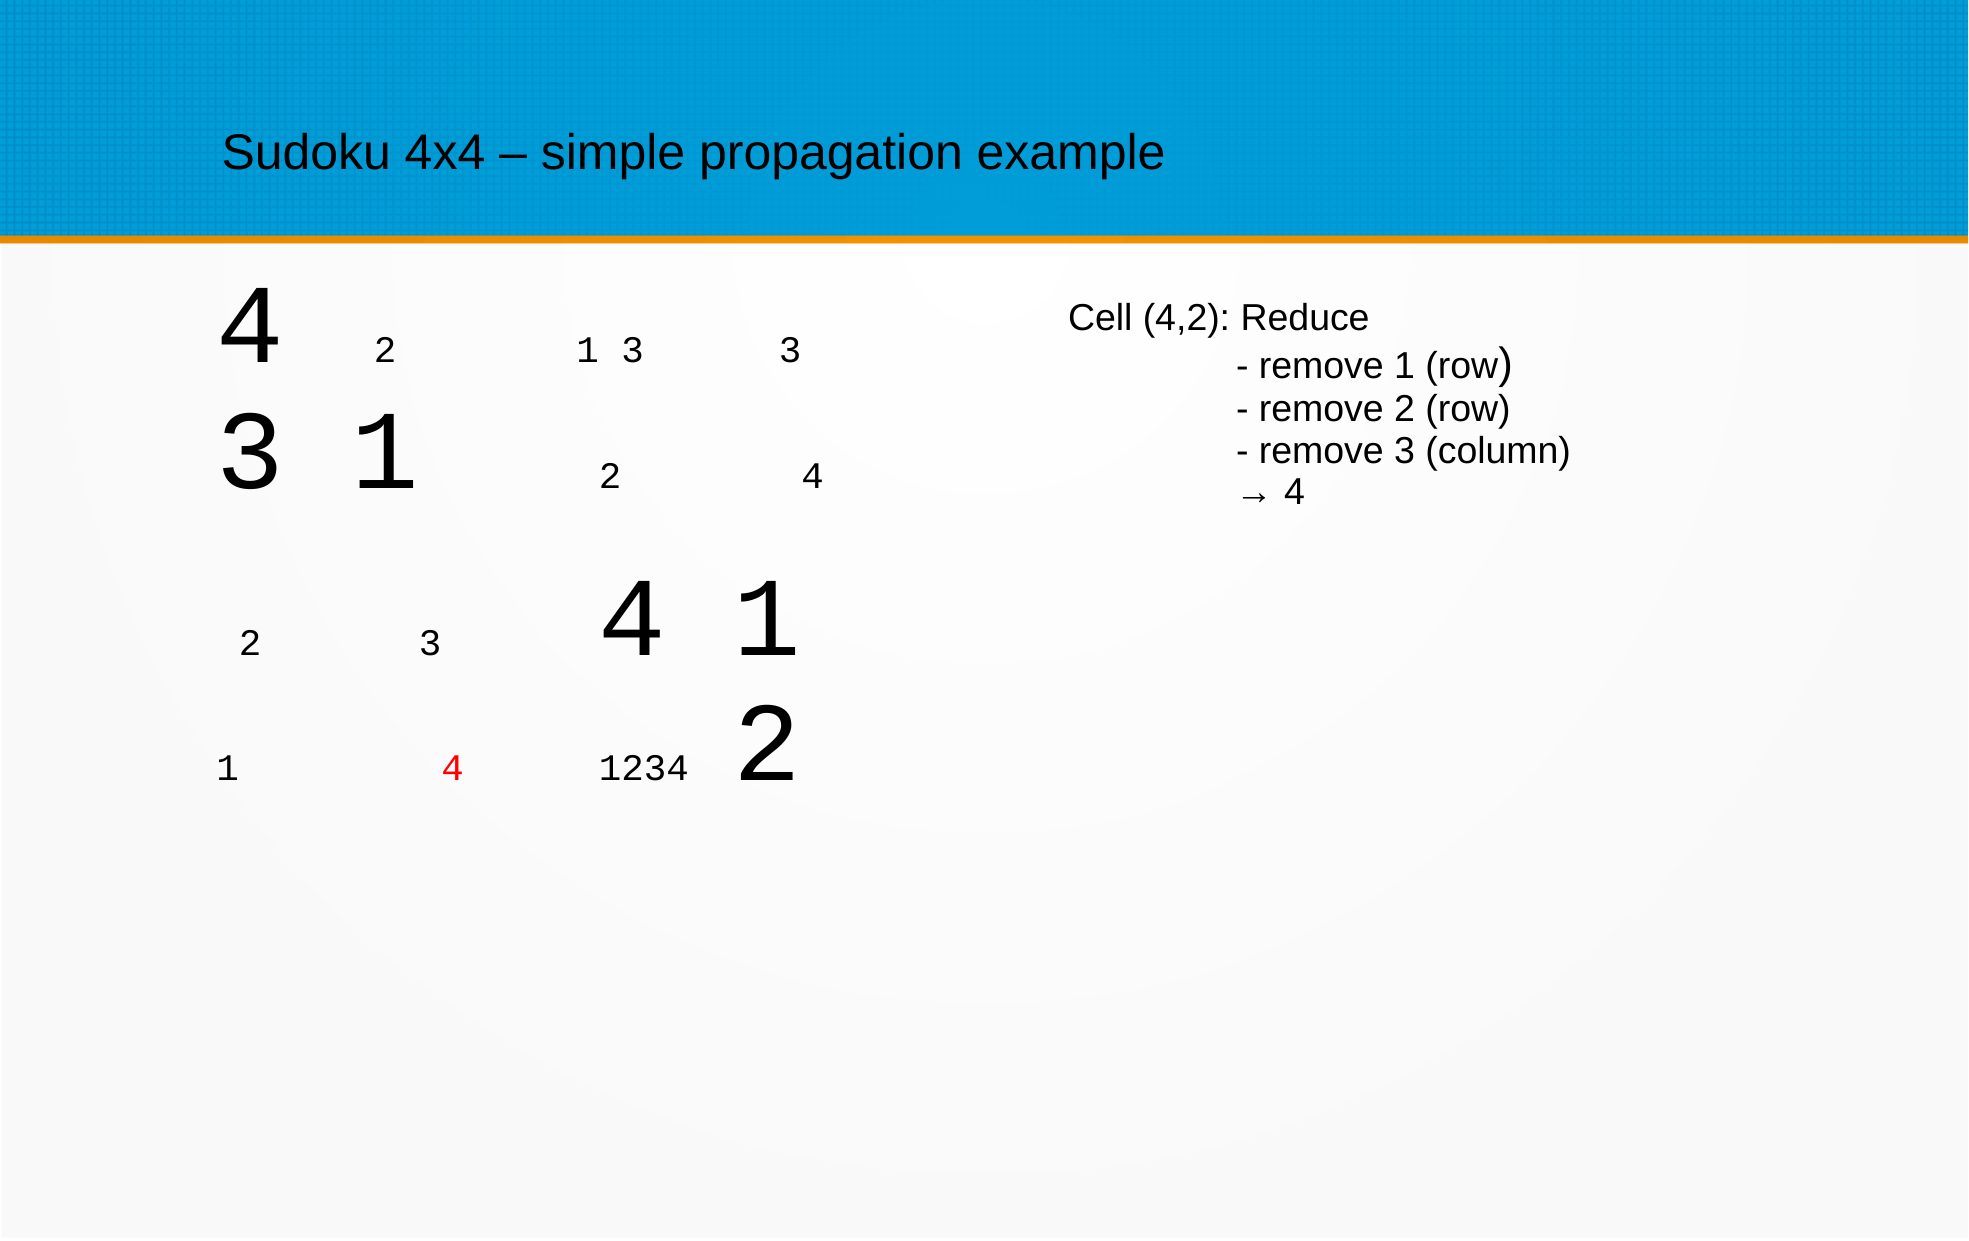

Sudoku 4x4 – simple propagation example
Cell (4,2): Reduce
 - remove 1 (row)
 - remove 2 (row)
 - remove 3 (column)
 → 4
4 2 1 3 3
3 1 2 4
 2 3 4 1
1 4 1234 2